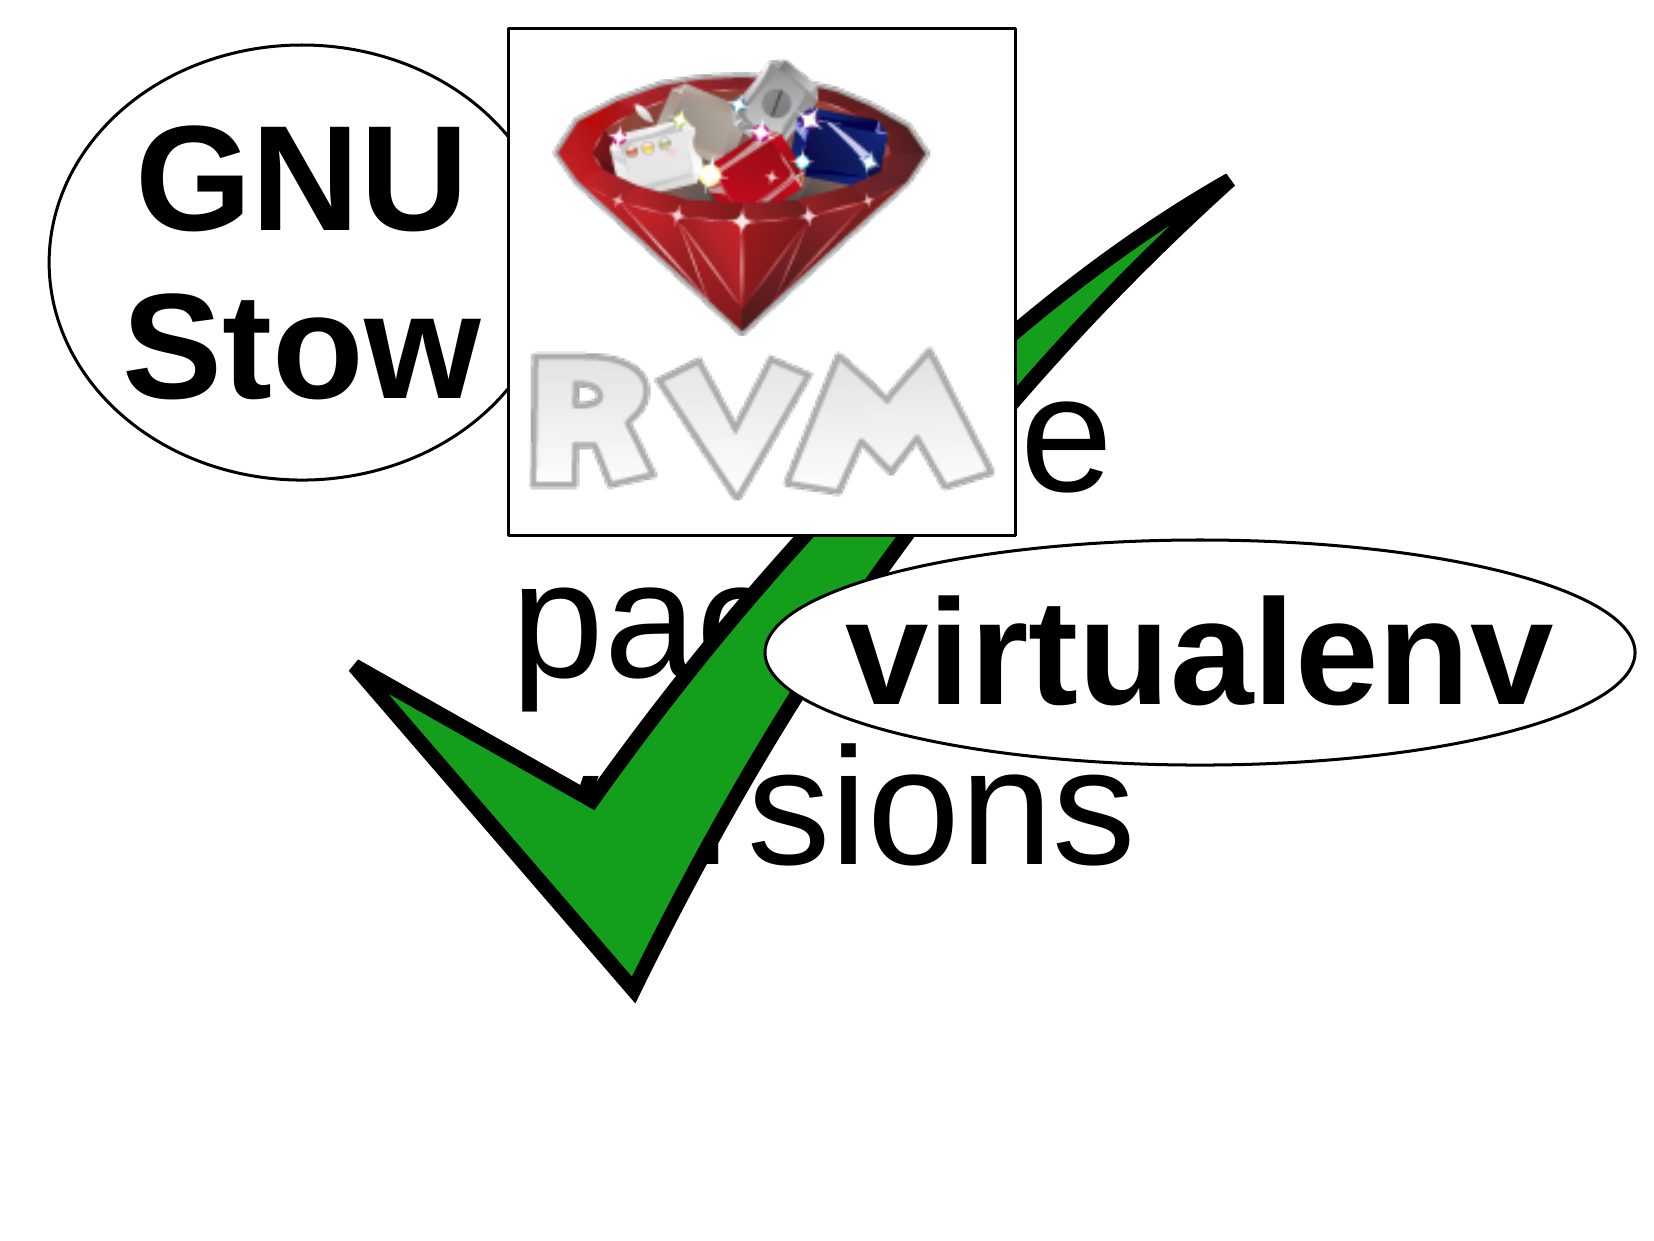

GNU
Stow
#
Multiple
package
versions
virtualenv